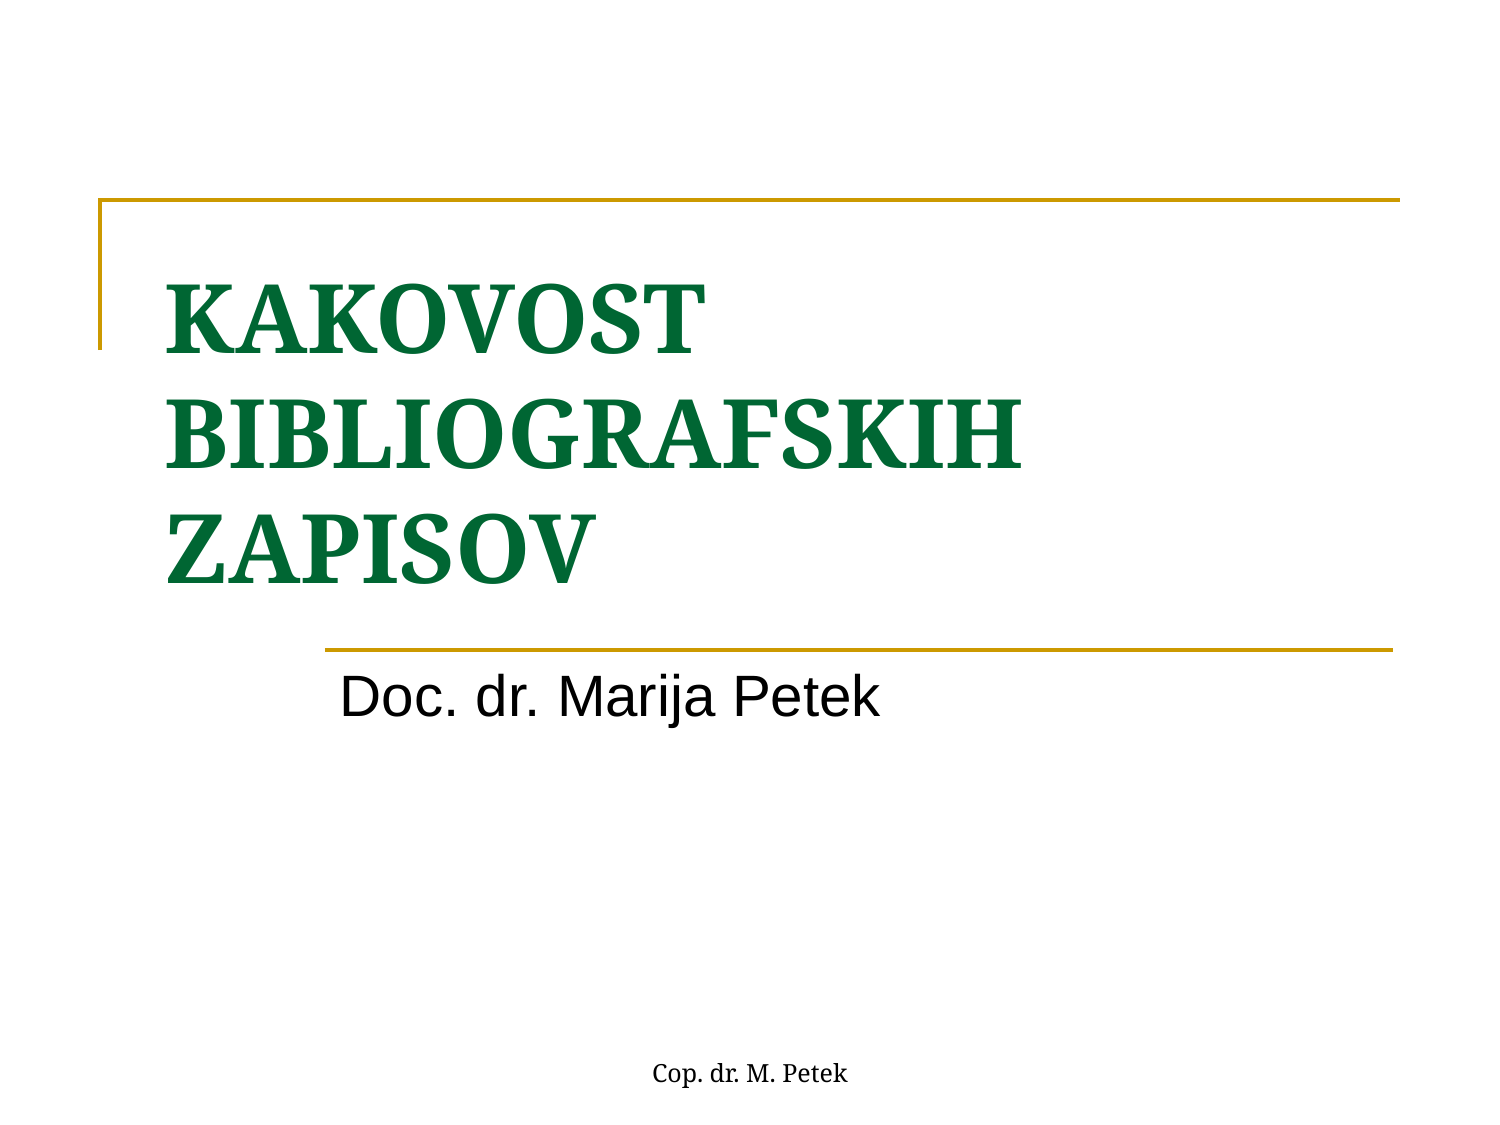

# KAKOVOST BIBLIOGRAFSKIH ZAPISOV
Doc. dr. Marija Petek
Cop. dr. M. Petek